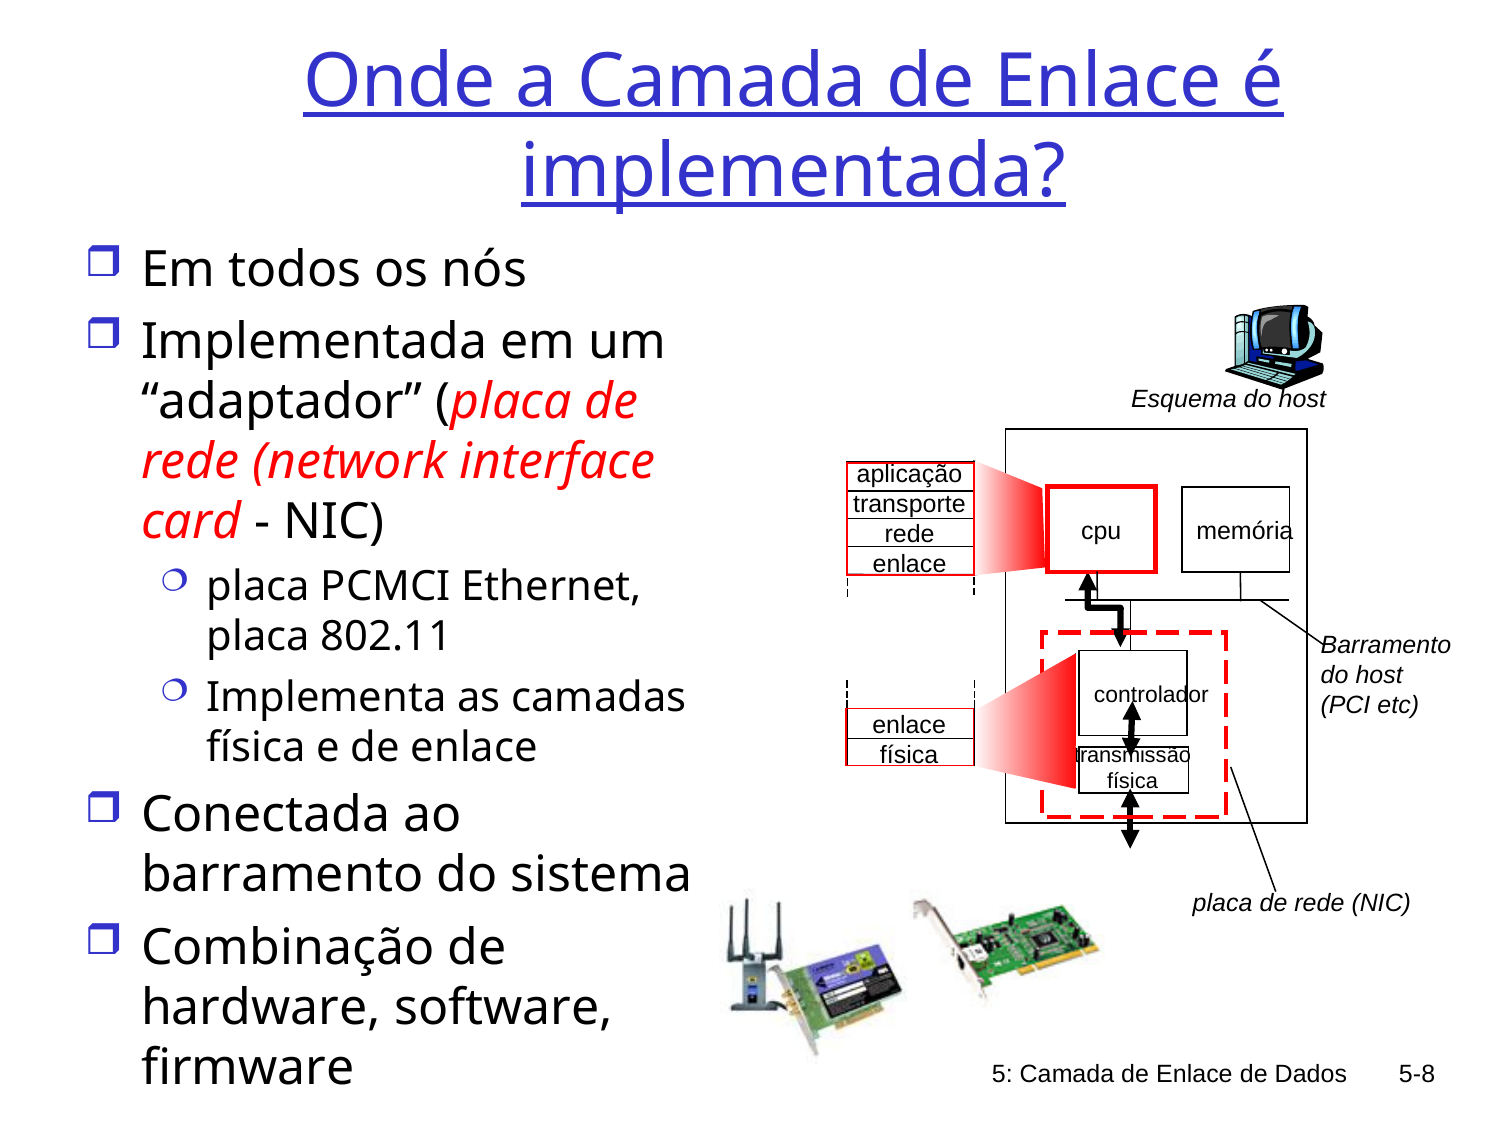

# Onde a Camada de Enlace é implementada?
Em todos os nós
Implementada em um “adaptador” (placa de rede (network interface card - NIC)
placa PCMCI Ethernet, placa 802.11
Implementa as camadas física e de enlace
Conectada ao barramento do sistema
Combinação de hardware, software, firmware
Esquema do host
aplicação
transporte
rede
enlace
cpu
memória
enlace
física
Barramento
do host
(PCI etc)
controlador
transmissão
física
placa de rede (NIC)
5: Camada de Enlace de Dados